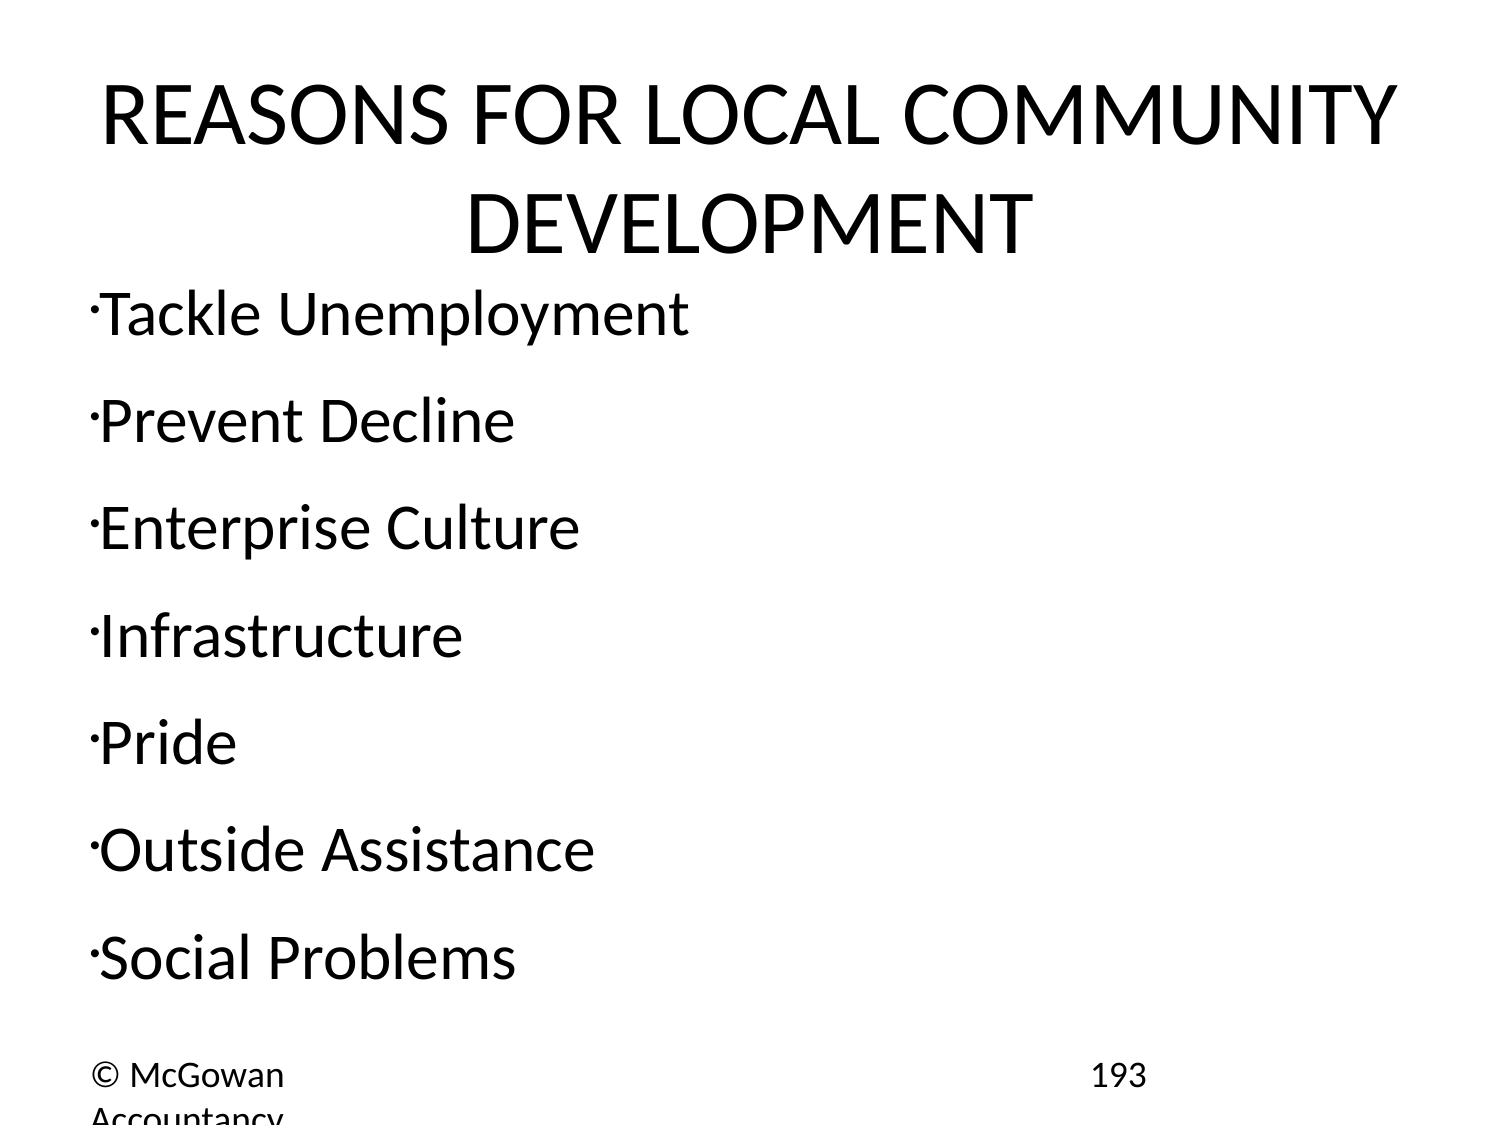

# REASONS FOR LOCAL COMMUNITY DEVELOPMENT
Tackle Unemployment
Prevent Decline
Enterprise Culture
Infrastructure
Pride
Outside Assistance
Social Problems
© McGowan Accountancy Services
193